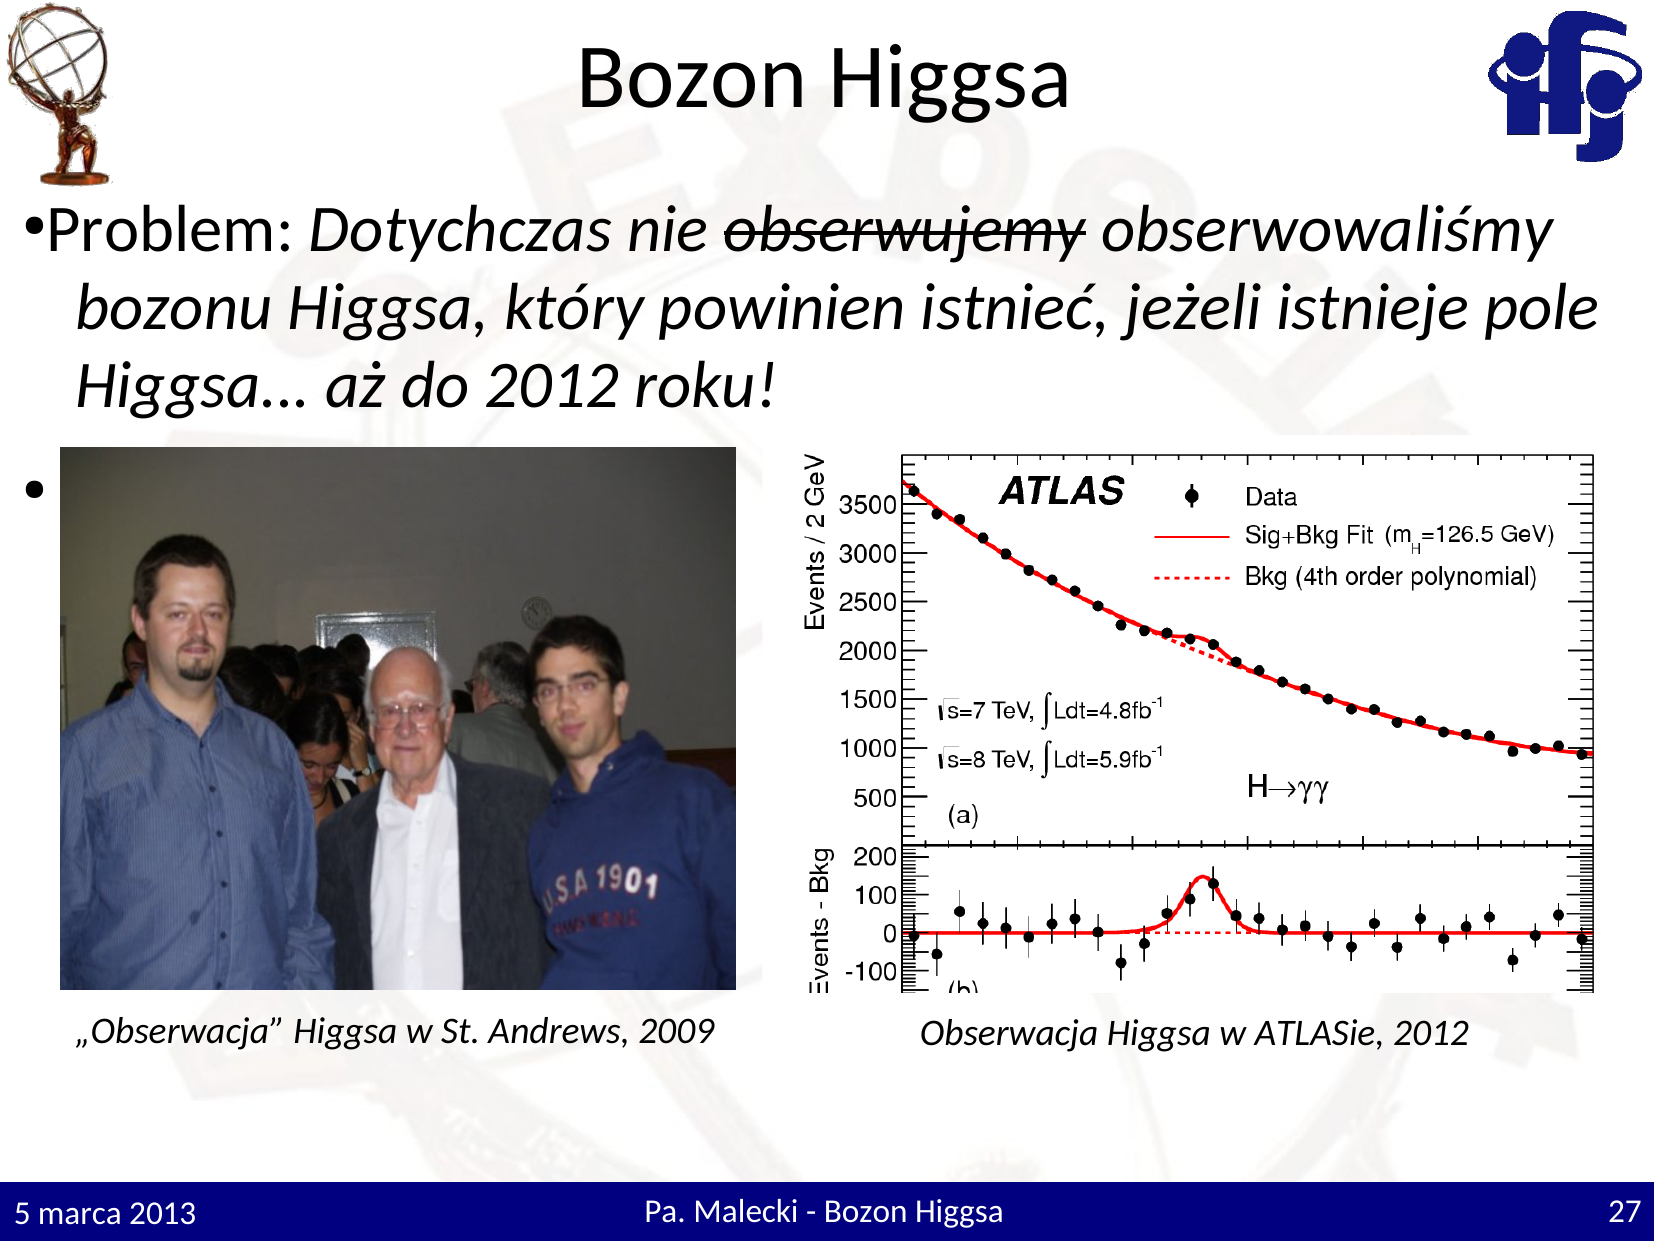

# Bozon Higgsa
Problem: Dotychczas nie obserwujemy obserwowaliśmy bozonu Higgsa, który powinien istnieć, jeżeli istnieje pole Higgsa... aż do 2012 roku!
„Obserwacja” Higgsa w St. Andrews, 2009
Obserwacja Higgsa w ATLASie, 2012
Pa. Malecki - Bozon Higgsa
27
5 marca 2013